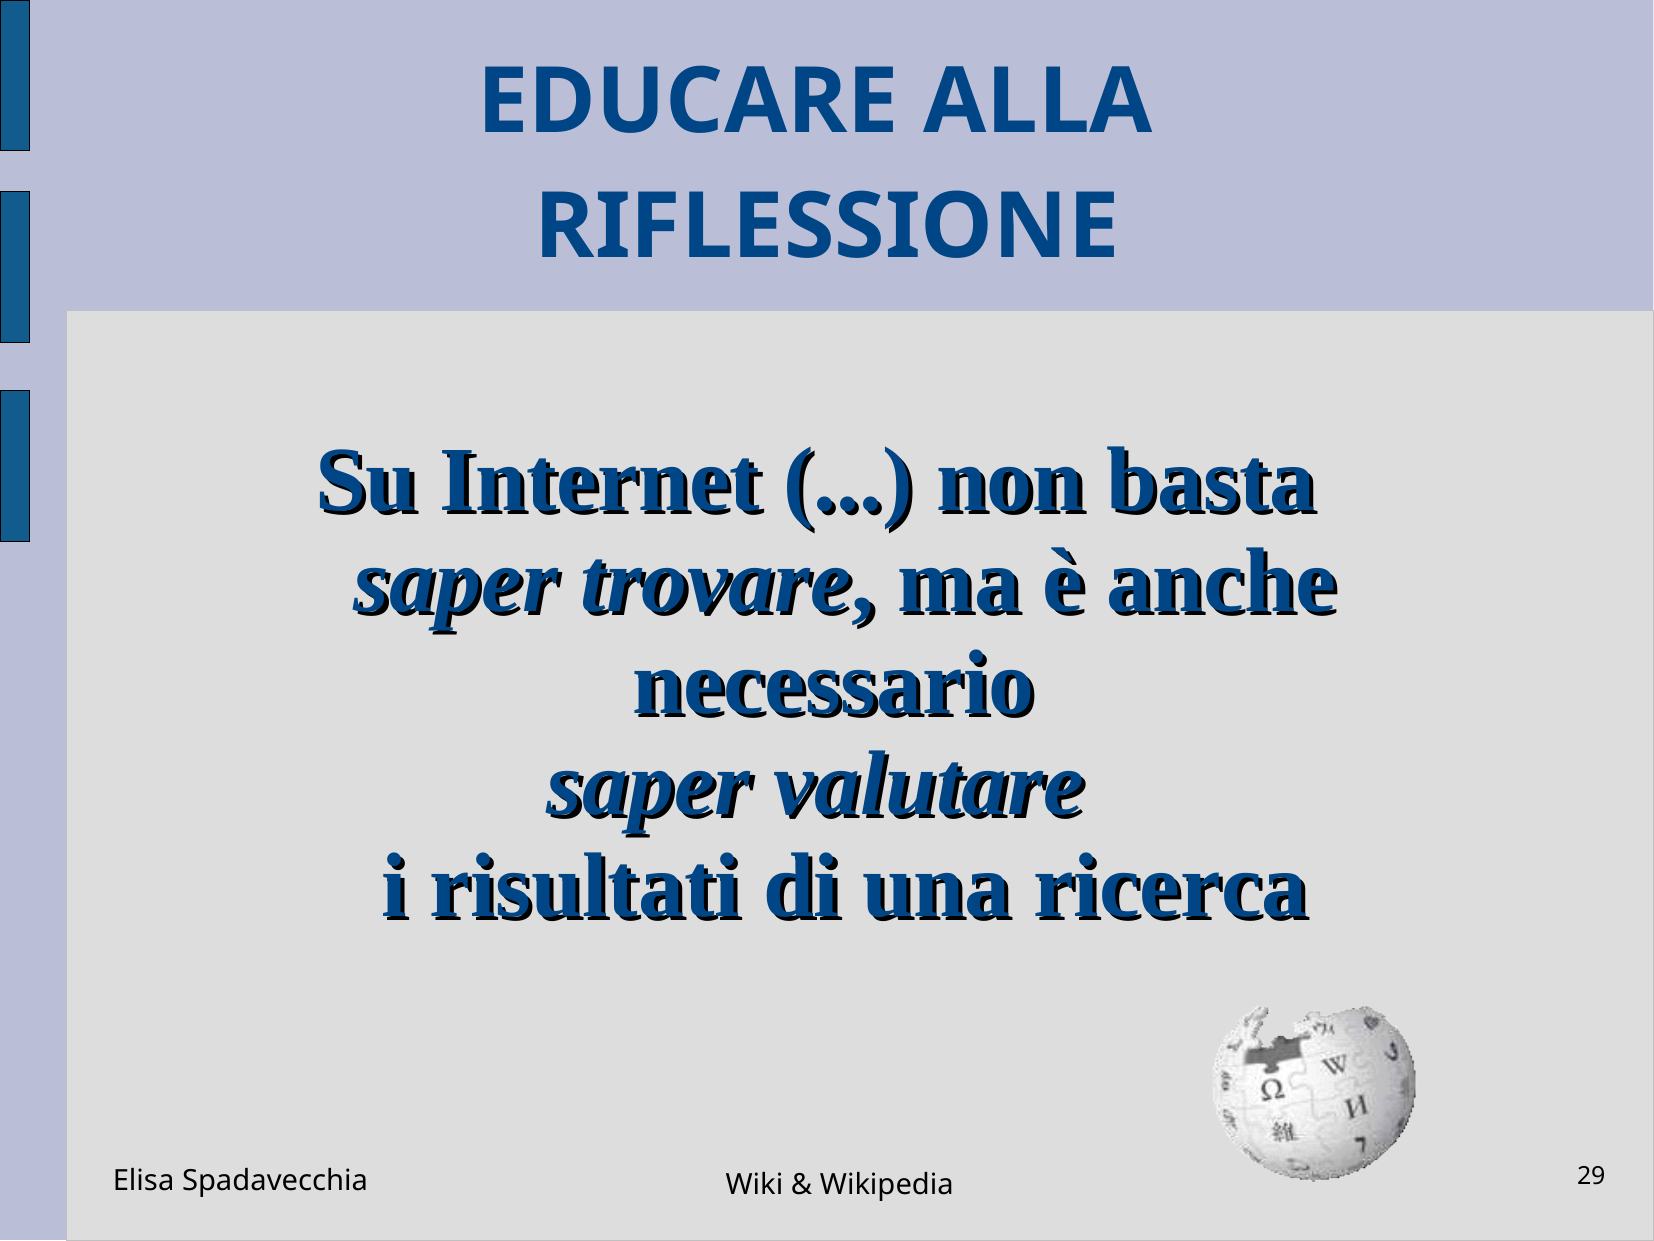

# EDUCARE ALLA RIFLESSIONE
Su Internet (...) non basta
saper trovare, ma è anche necessario
saper valutare
i risultati di una ricerca
Elisa Spadavecchia
Wiki & Wikipedia